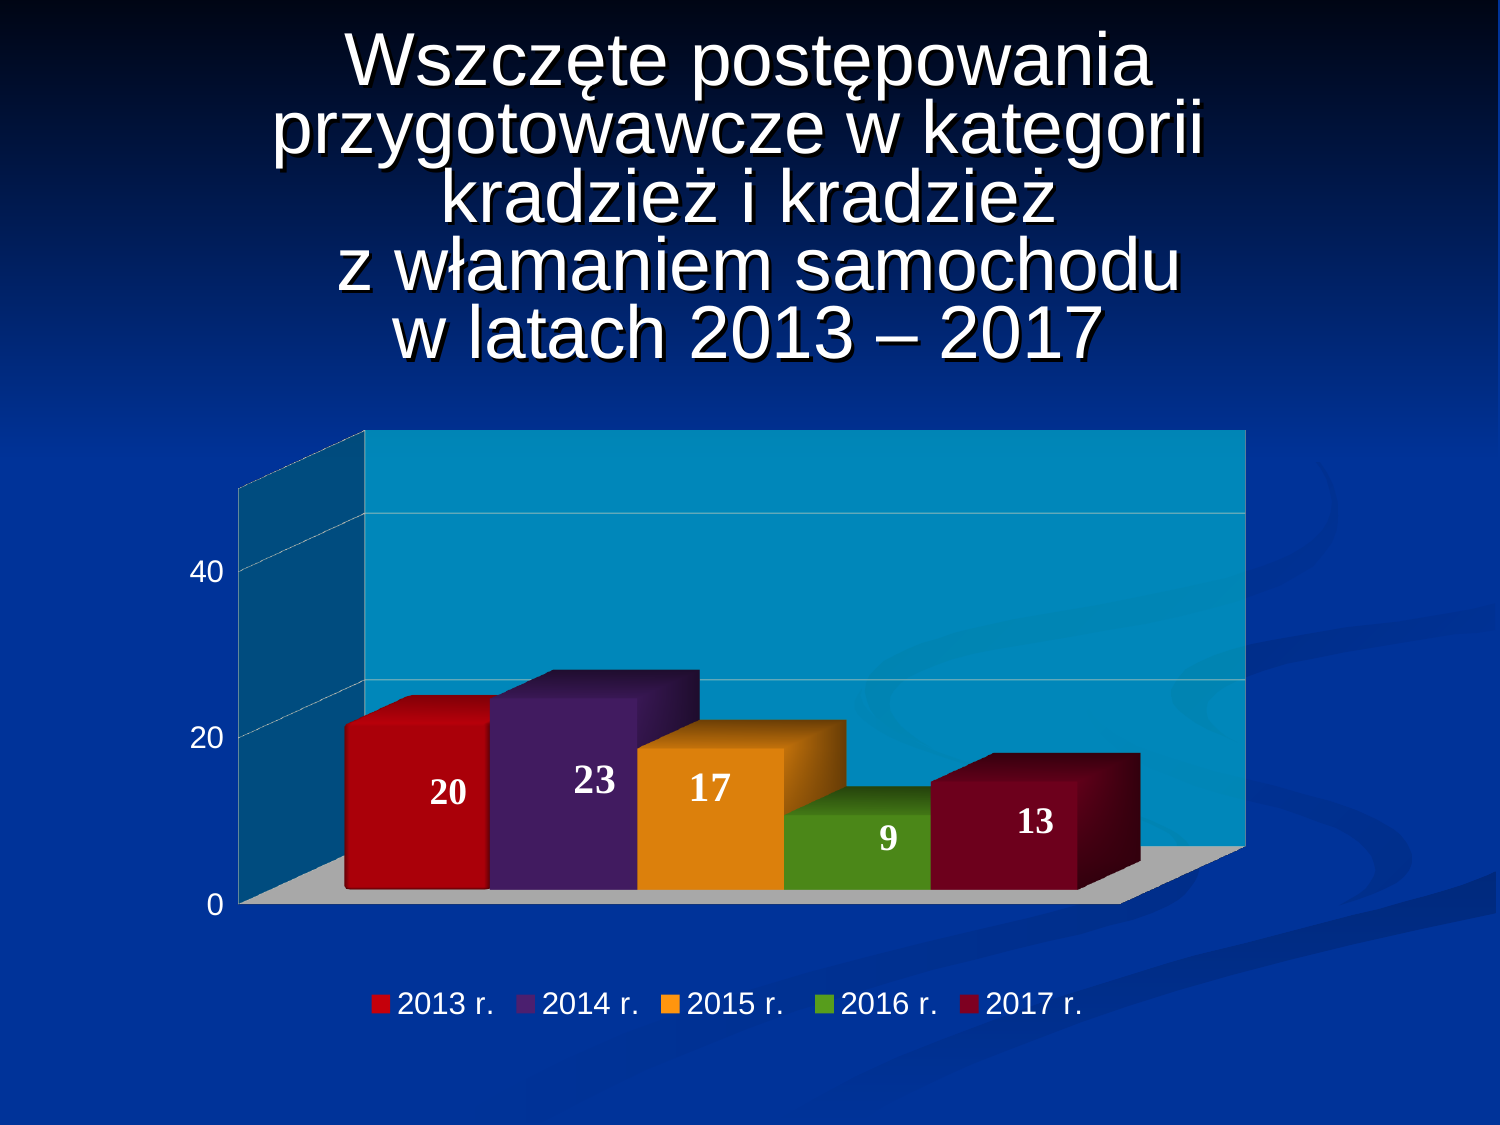

# Wszczęte postępowania przygotowawcze w kategorii kradzież i kradzież z włamaniem samochodu w latach 2013 – 2017
[unsupported chart]